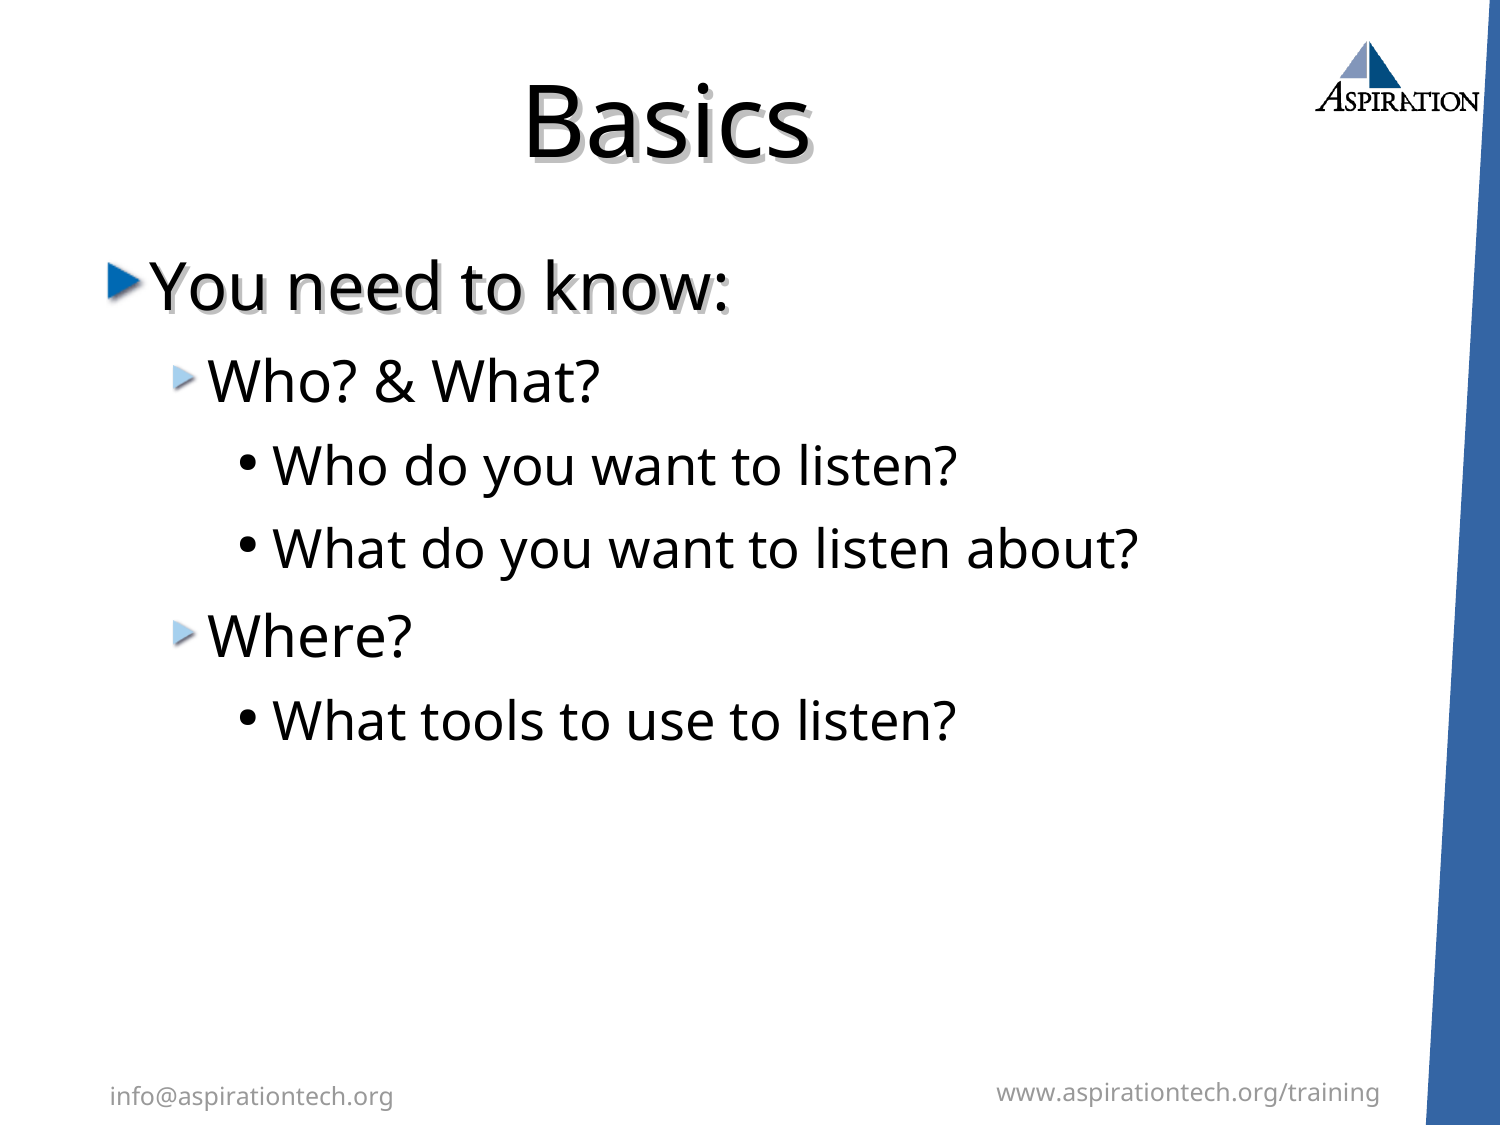

# Basics
You need to know:
Who? & What?
Who do you want to listen?
What do you want to listen about?
Where?
What tools to use to listen?